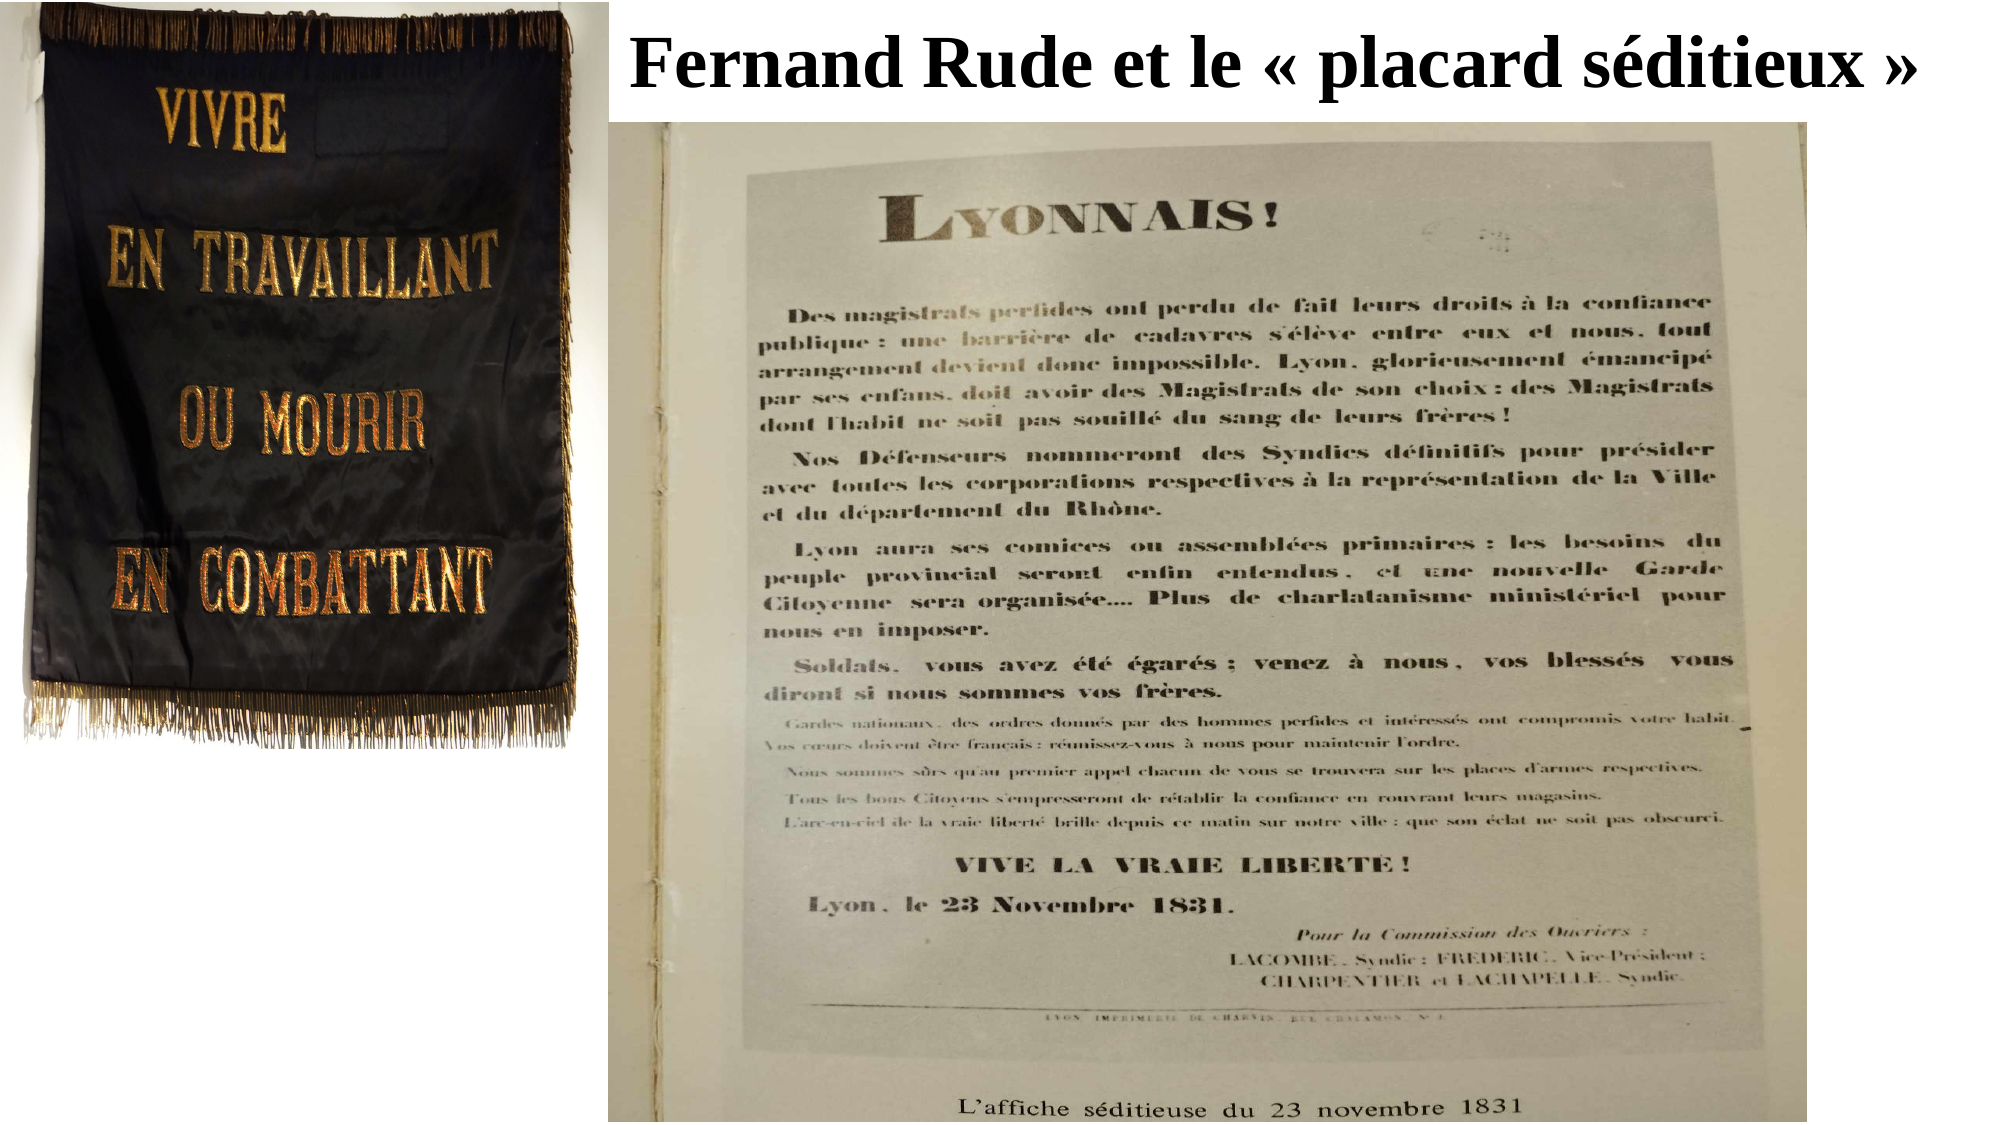

# Fernand Rude et le « placard séditieux »